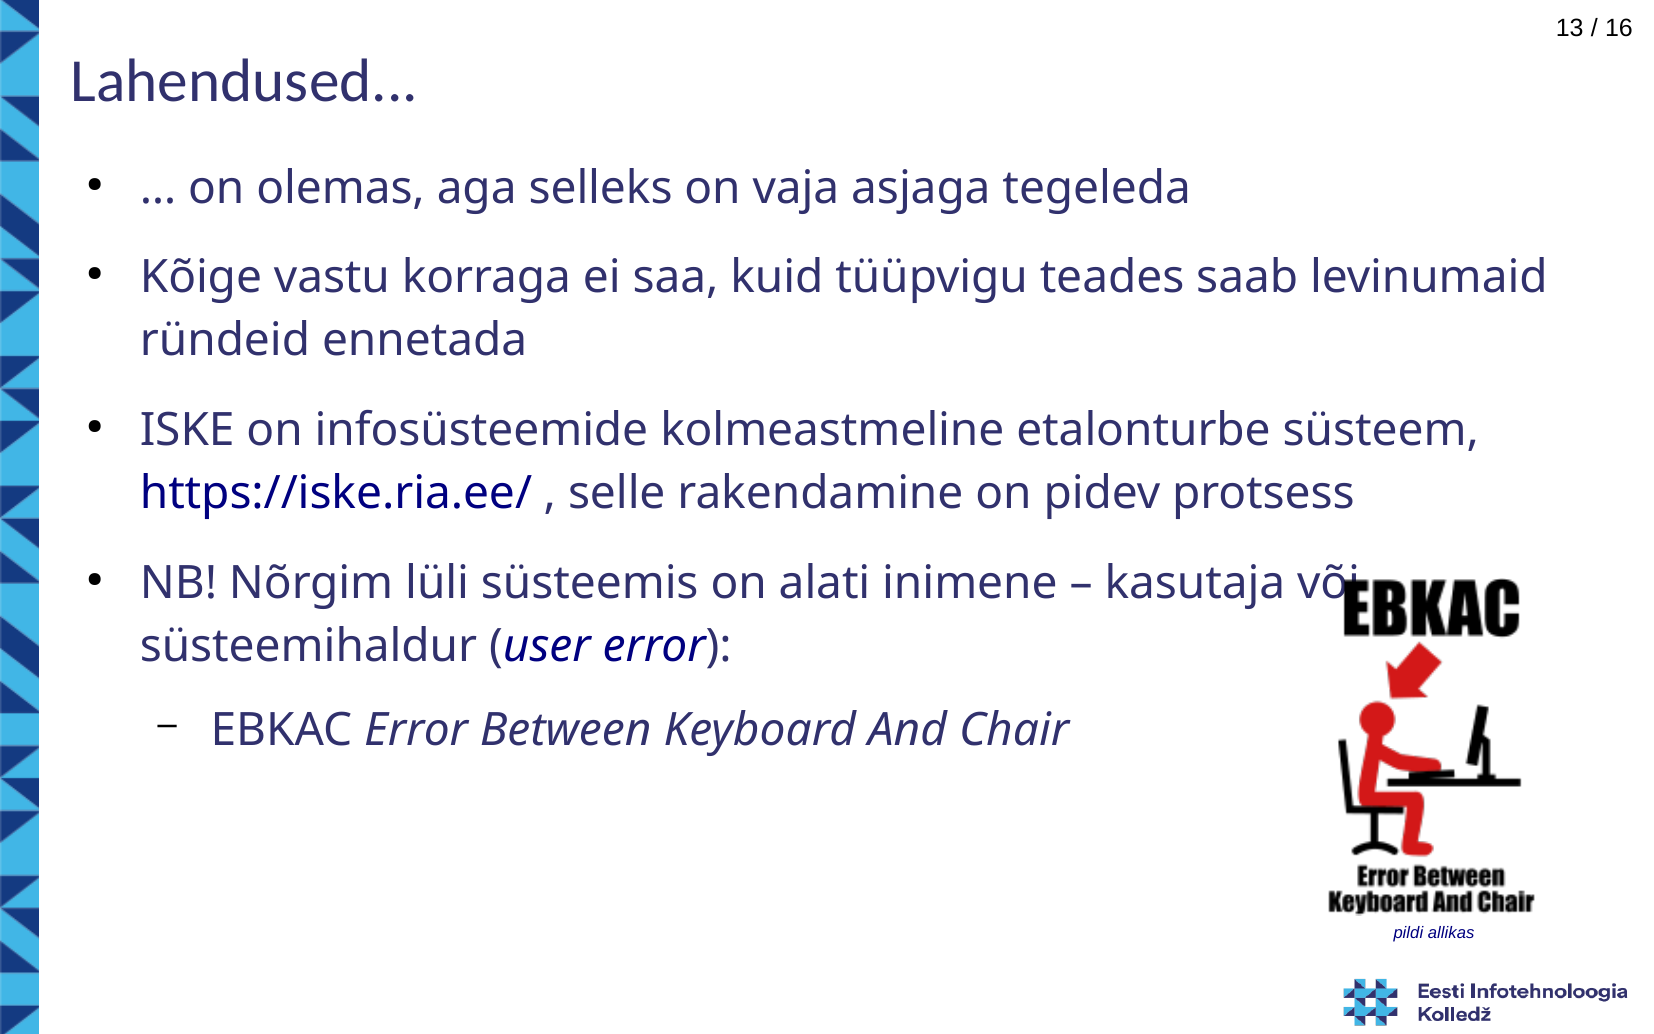

# Lahendused...
… on olemas, aga selleks on vaja asjaga tegeleda
Kõige vastu korraga ei saa, kuid tüüpvigu teades saab levinumaid ründeid ennetada
ISKE on infosüsteemide kolmeastmeline etalonturbe süsteem, https://iske.ria.ee/ , selle rakendamine on pidev protsess
NB! Nõrgim lüli süsteemis on alati inimene – kasutaja või süsteemihaldur (user error):
EBKAC Error Between Keyboard And Chair
pildi allikas